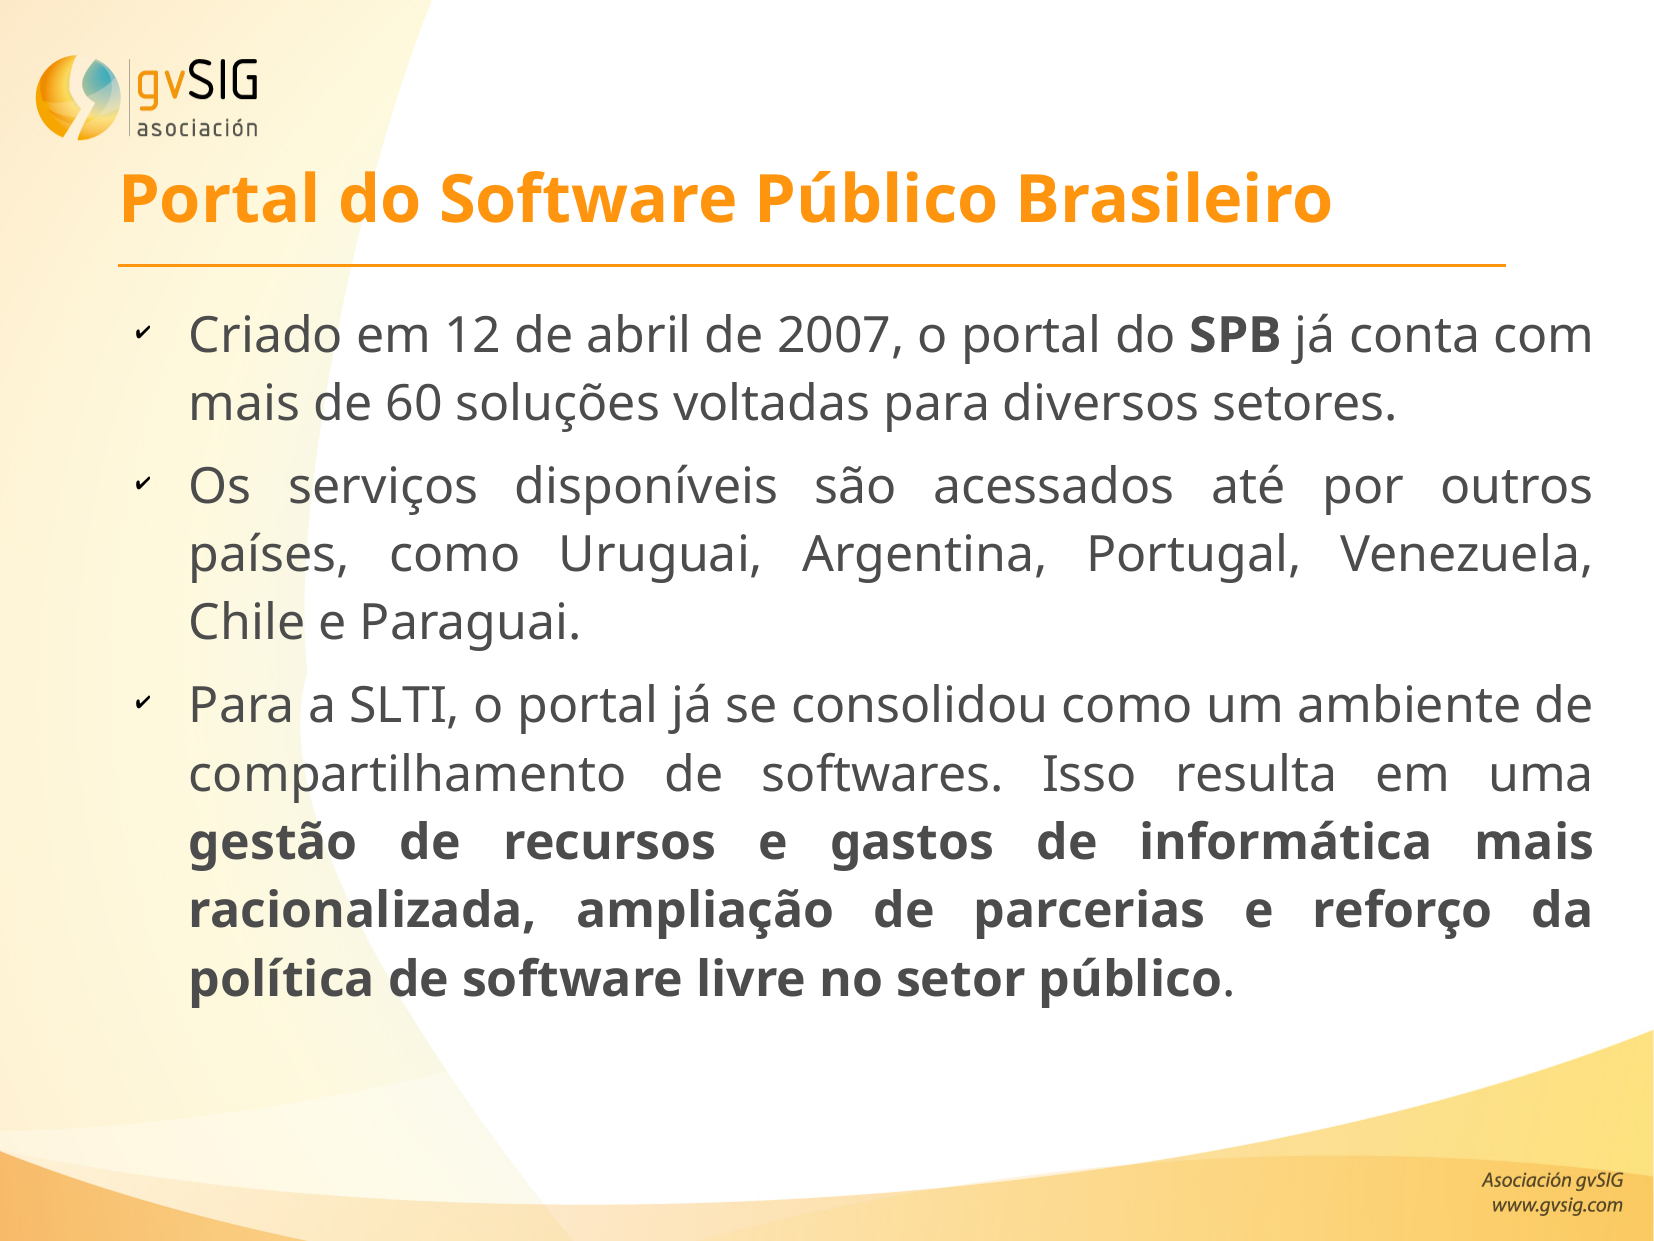

# Portal do Software Público Brasileiro
Criado em 12 de abril de 2007, o portal do SPB já conta com mais de 60 soluções voltadas para diversos setores.
Os serviços disponíveis são acessados até por outros países, como Uruguai, Argentina, Portugal, Venezuela, Chile e Paraguai.
Para a SLTI, o portal já se consolidou como um ambiente de compartilhamento de softwares. Isso resulta em uma gestão de recursos e gastos de informática mais racionalizada, ampliação de parcerias e reforço da política de software livre no setor público.